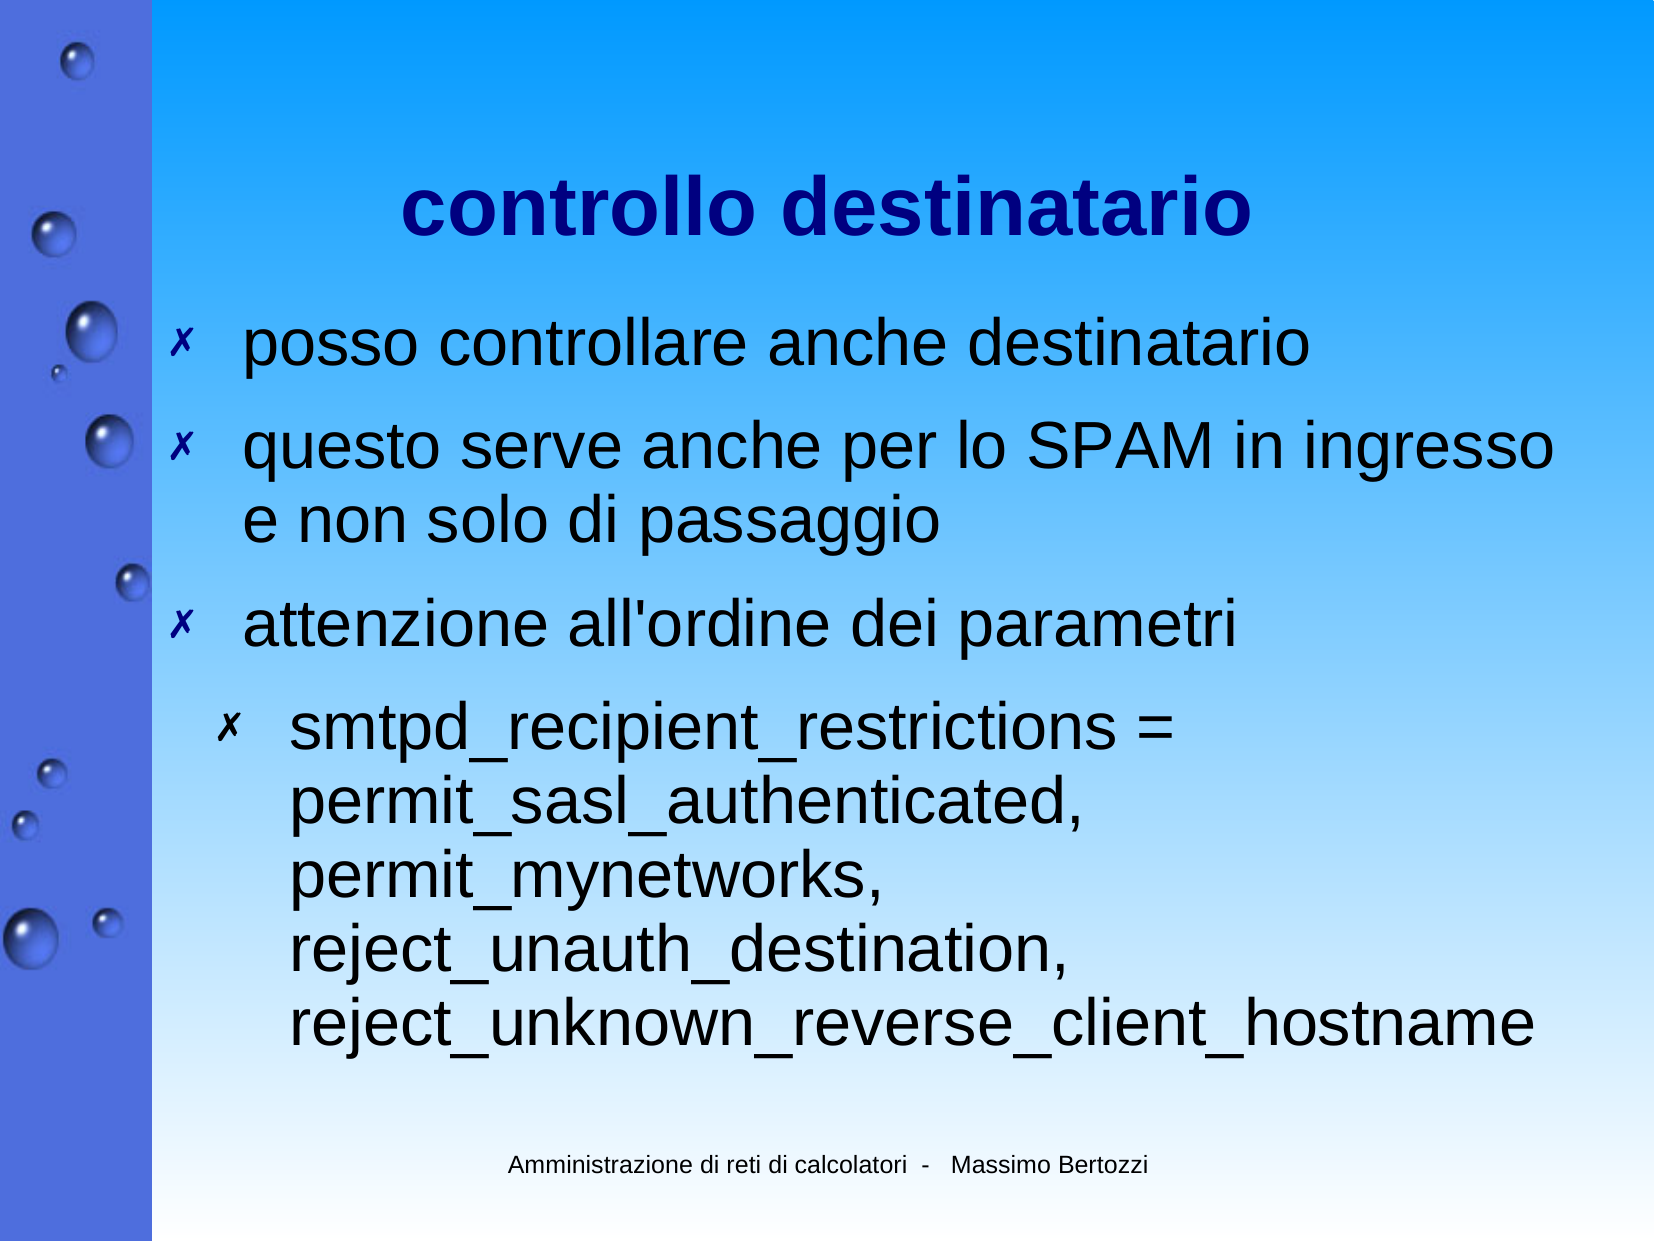

# controllo destinatario
posso controllare anche destinatario
questo serve anche per lo SPAM in ingresso e non solo di passaggio
attenzione all'ordine dei parametri
smtpd_recipient_restrictions = permit_sasl_authenticated, permit_mynetworks, reject_unauth_destination, reject_unknown_reverse_client_hostname